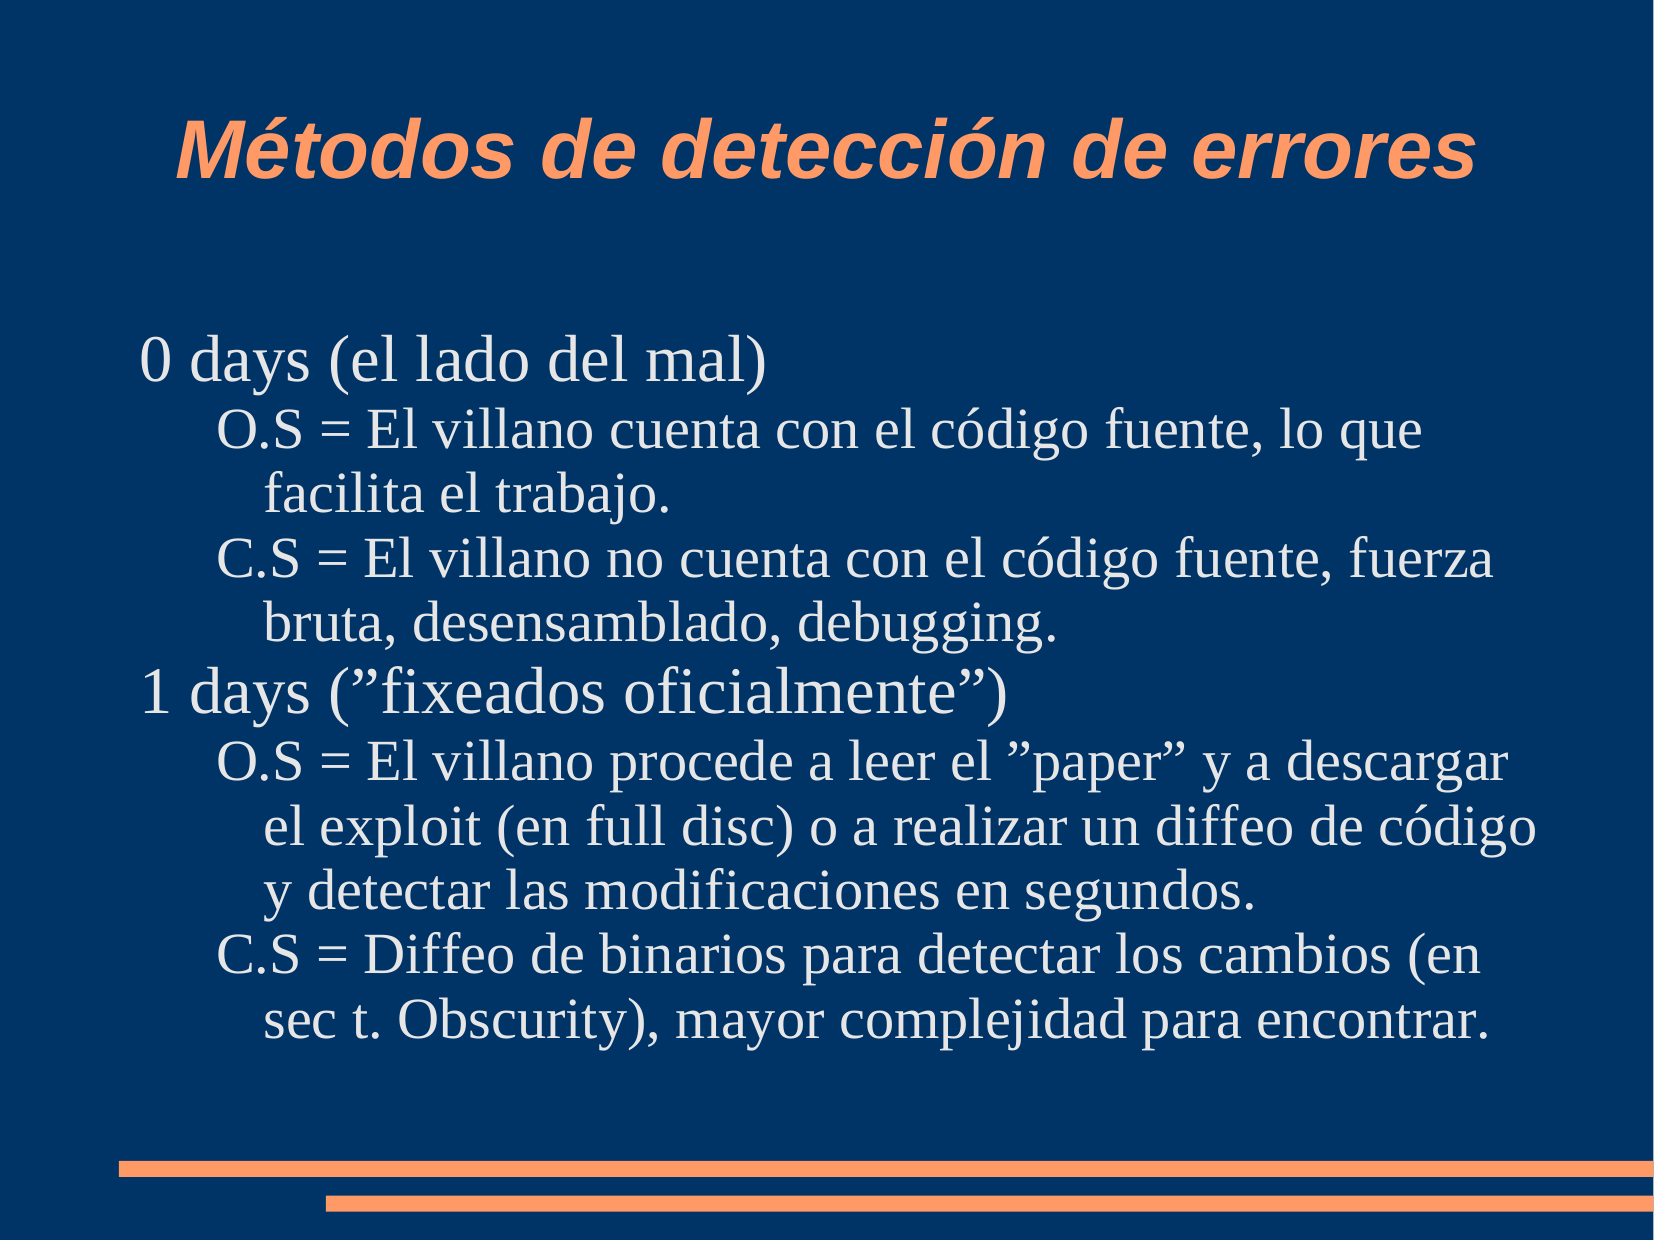

# Métodos de detección de errores
0 days (el lado del mal)
O.S = El villano cuenta con el código fuente, lo que facilita el trabajo.
C.S = El villano no cuenta con el código fuente, fuerza bruta, desensamblado, debugging.
1 days (”fixeados oficialmente”)
O.S = El villano procede a leer el ”paper” y a descargar el exploit (en full disc) o a realizar un diffeo de código y detectar las modificaciones en segundos.
C.S = Diffeo de binarios para detectar los cambios (en sec t. Obscurity), mayor complejidad para encontrar.